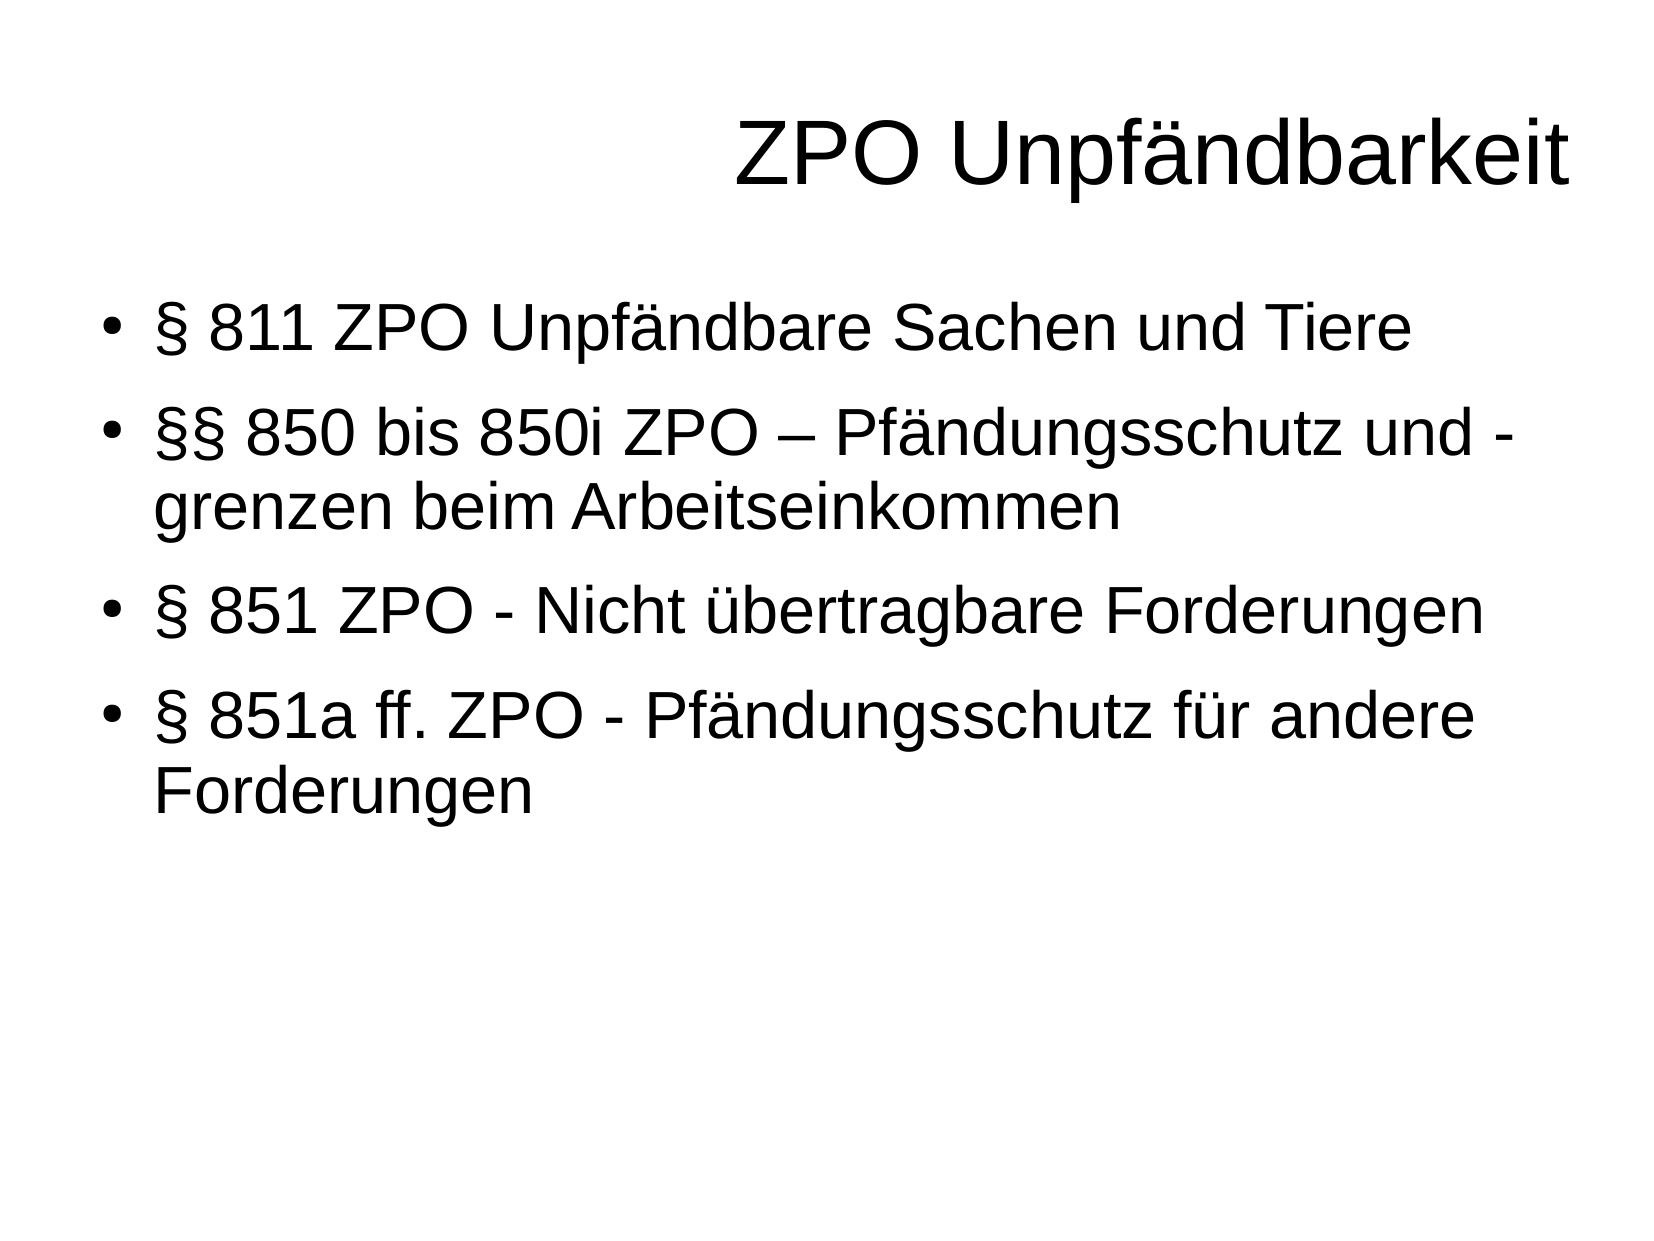

# ZPO Unpfändbarkeit
§ 811 ZPO Unpfändbare Sachen und Tiere
§§ 850 bis 850i ZPO – Pfändungsschutz und -grenzen beim Arbeitseinkommen
§ 851 ZPO - Nicht übertragbare Forderungen
§ 851a ff. ZPO - Pfändungsschutz für andere Forderungen